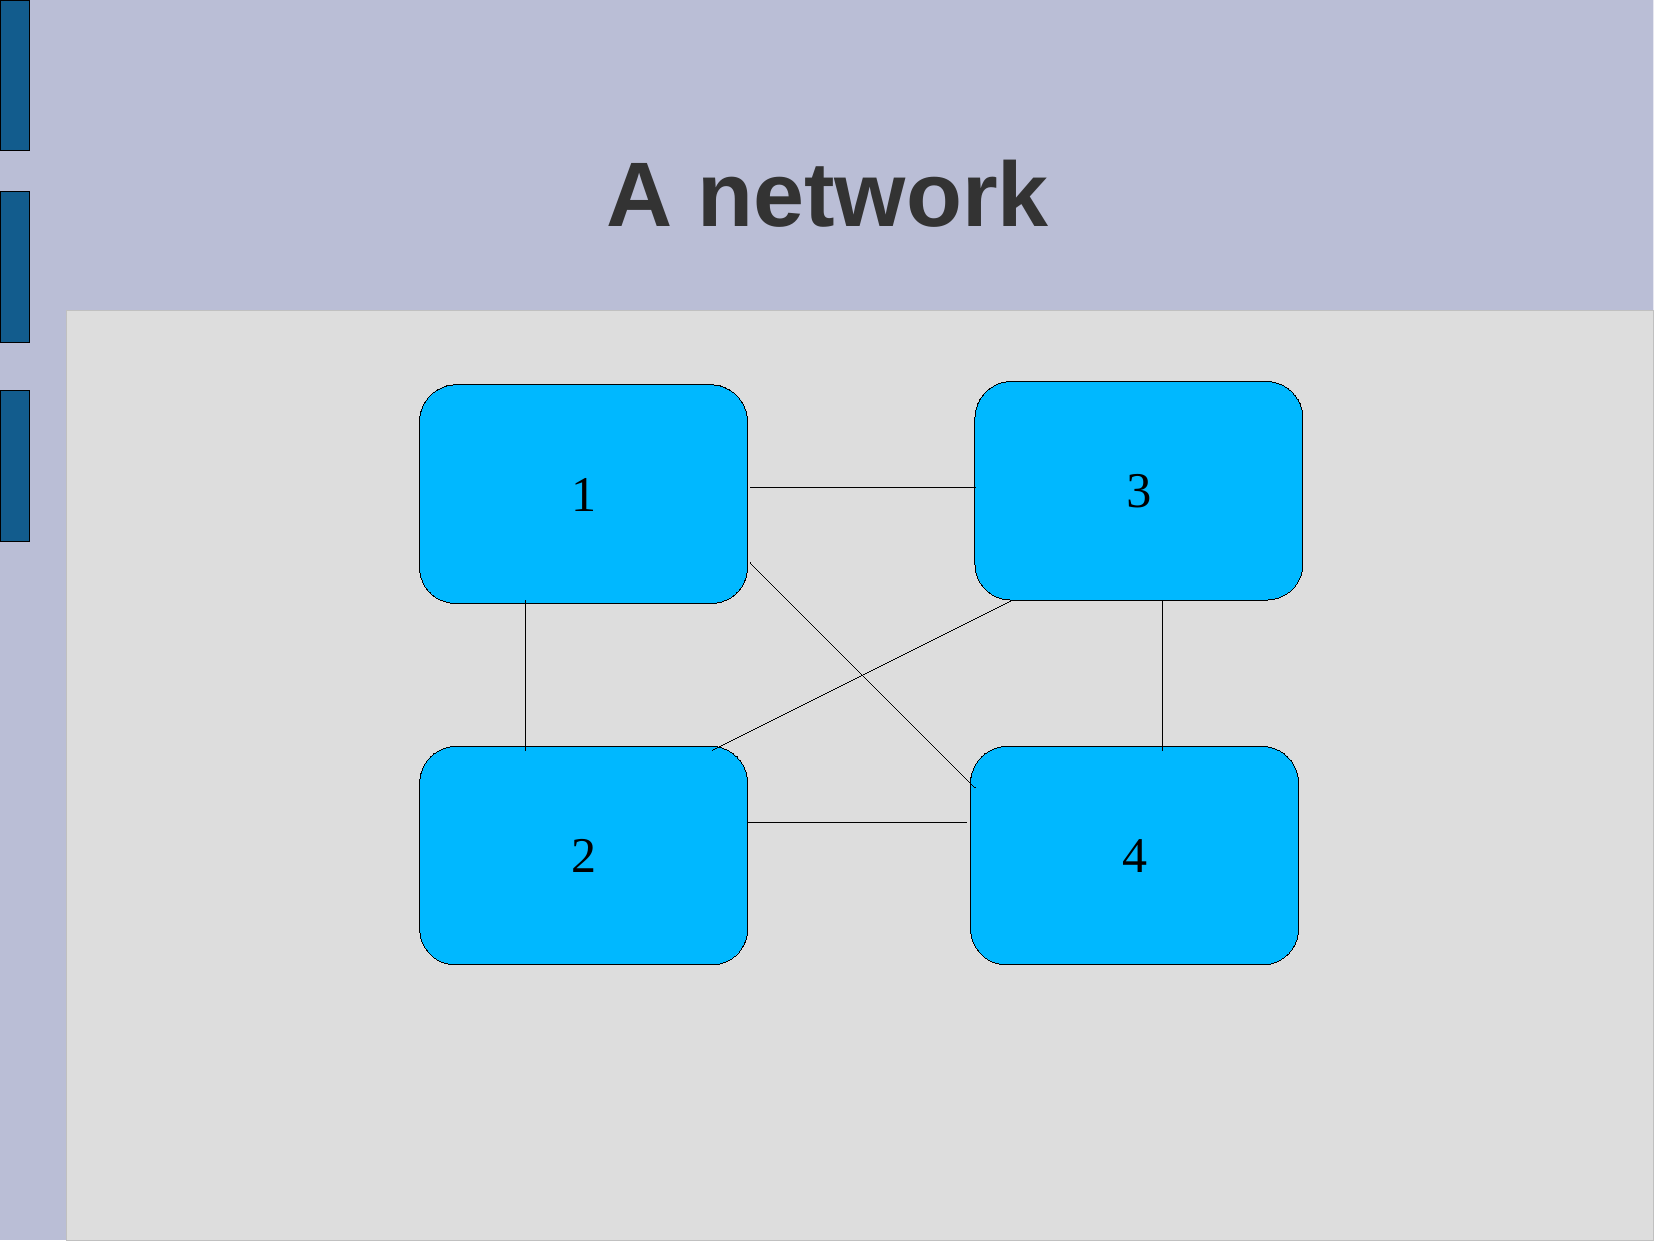

# A network
3
1
2
4